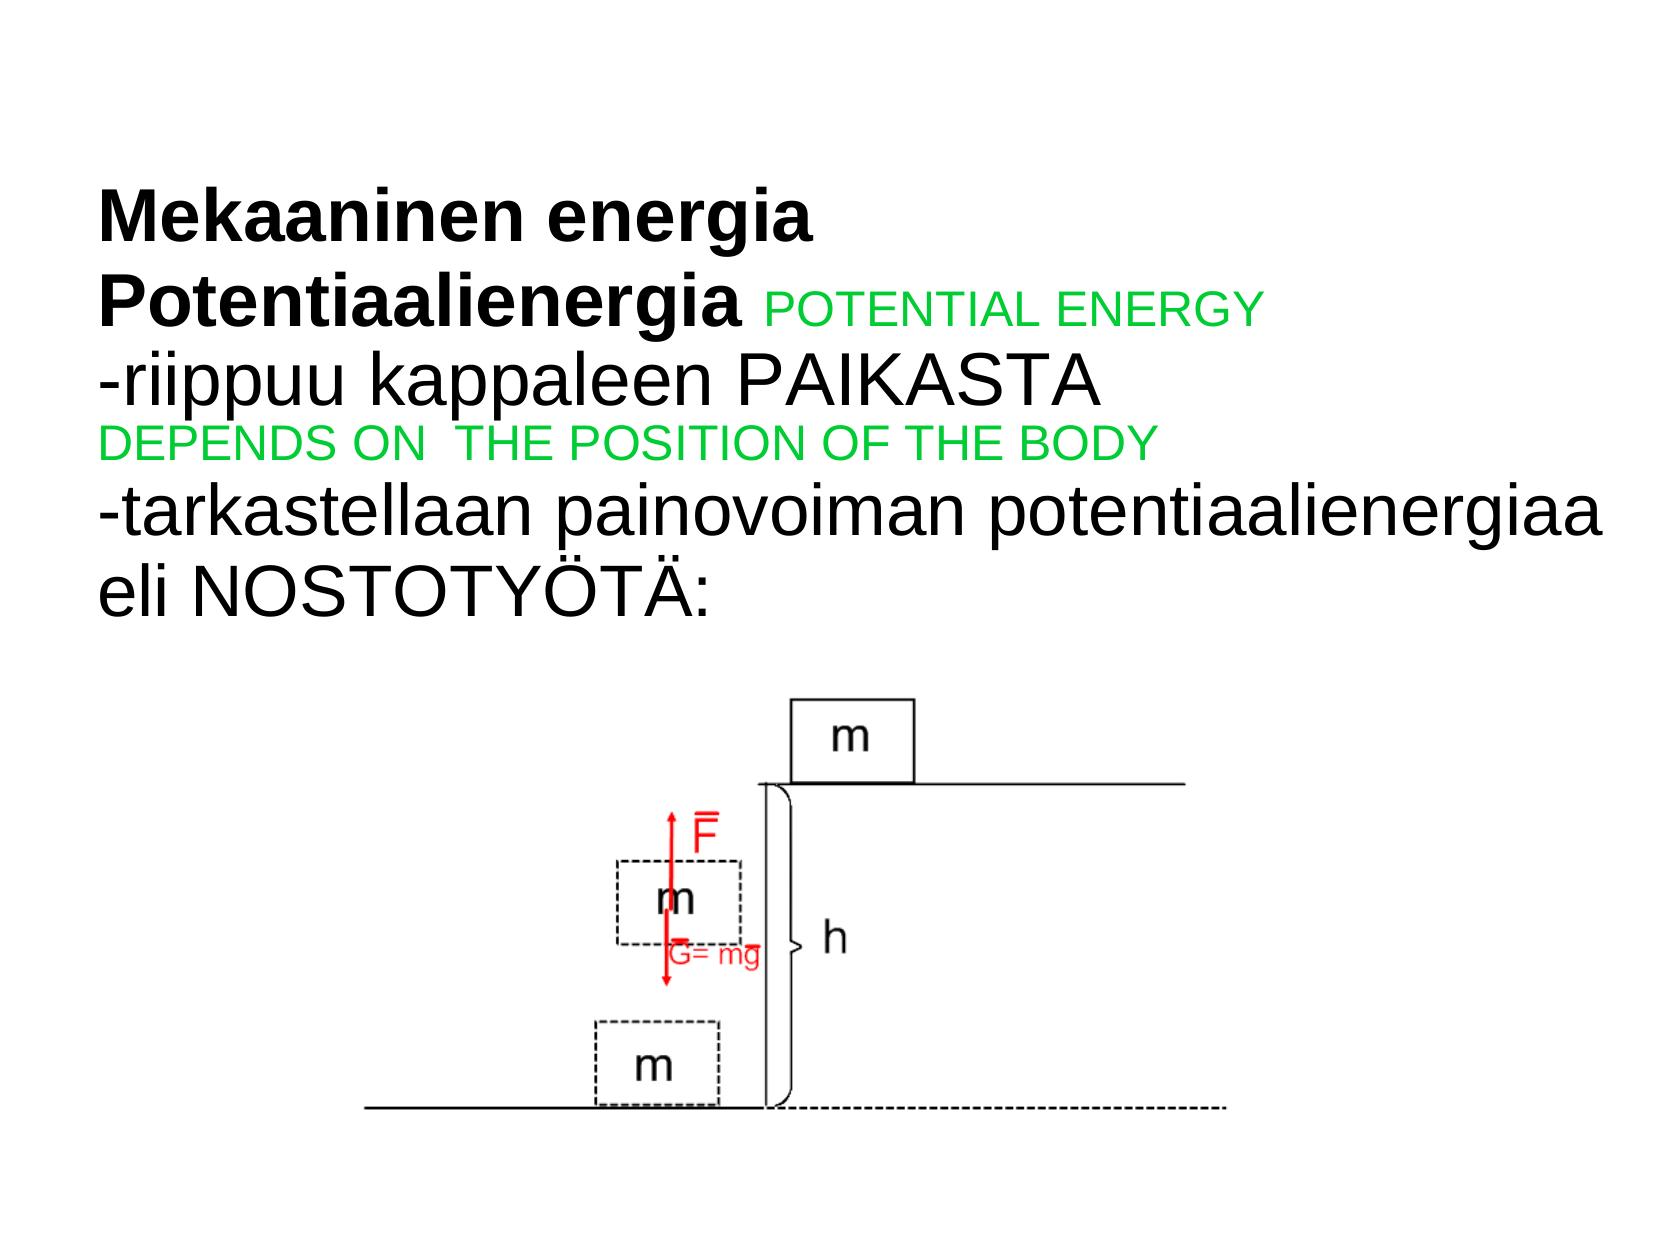

Mekaaninen energia
Potentiaalienergia POTENTIAL ENERGY
-riippuu kappaleen PAIKASTA
DEPENDS ON THE POSITION OF THE BODY
-tarkastellaan painovoiman potentiaalienergiaa eli NOSTOTYÖTÄ: